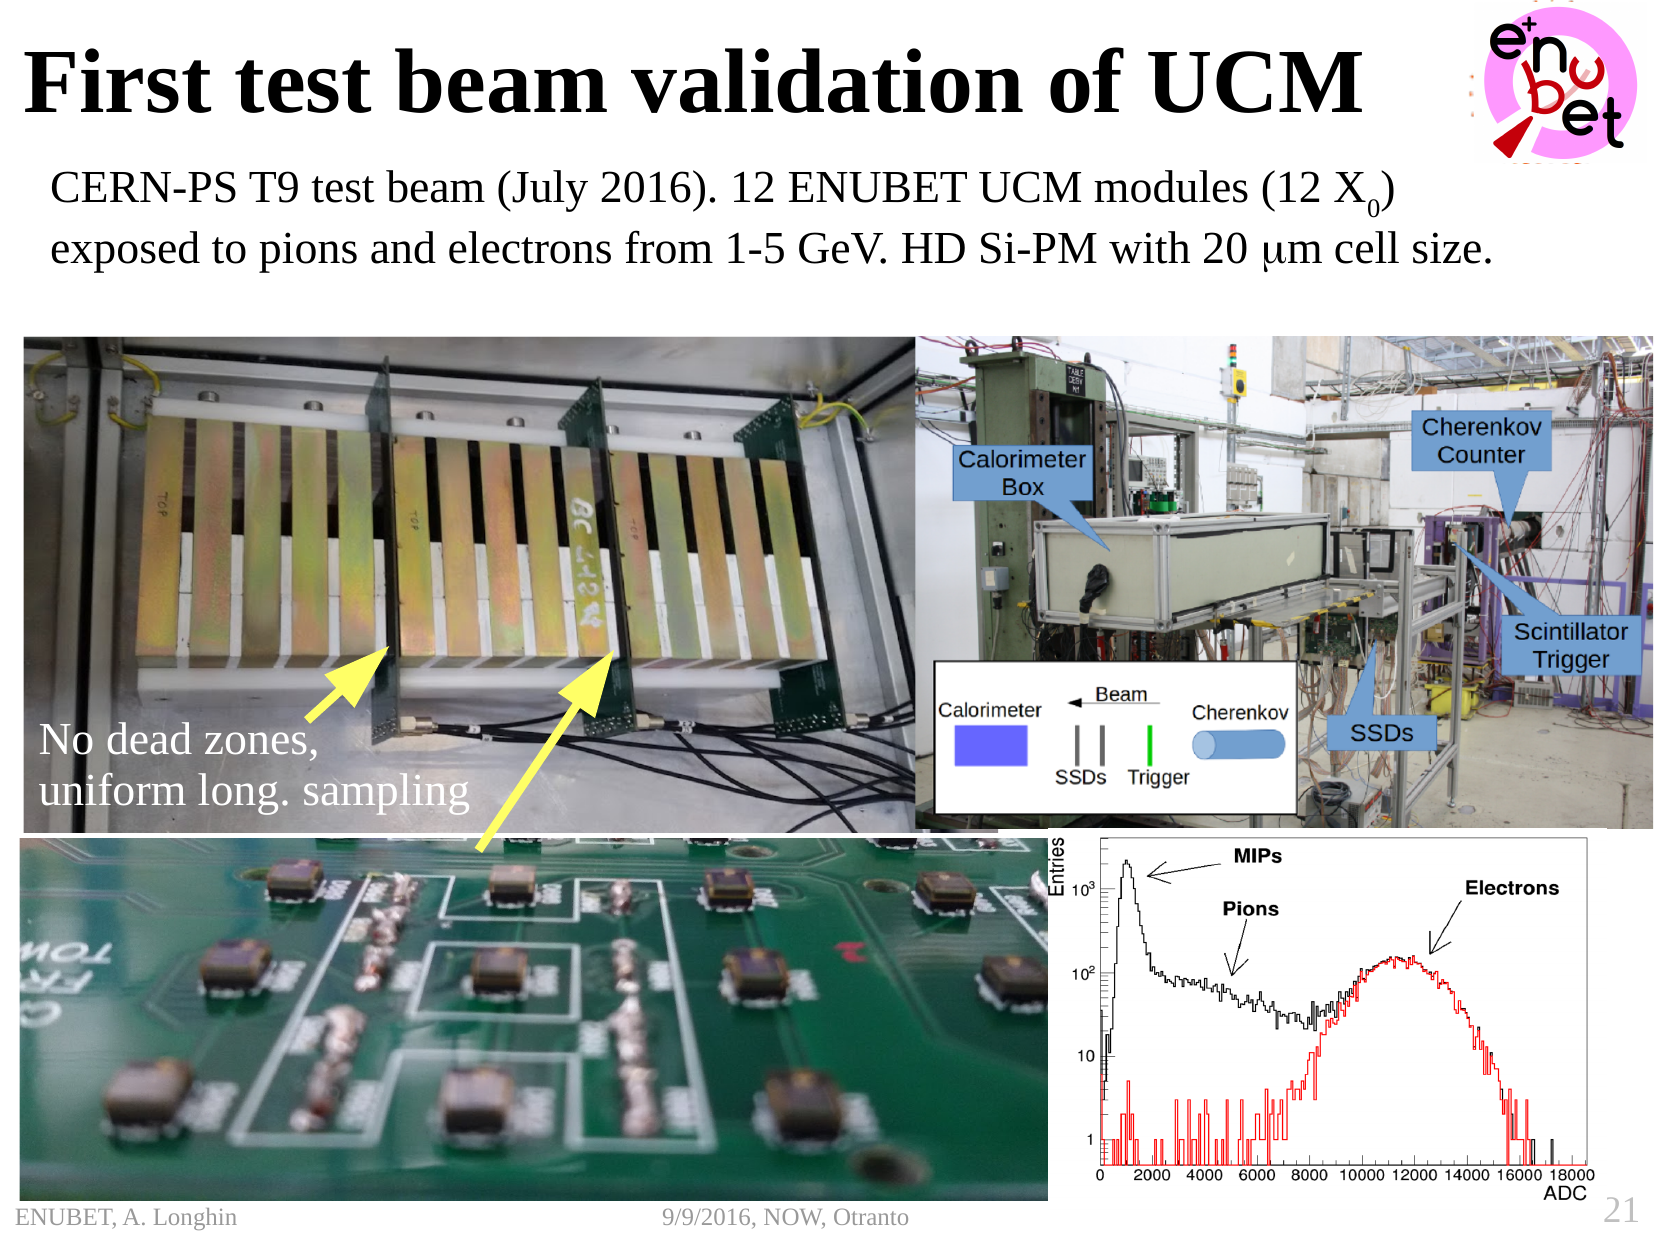

# First test beam validation of UCM
CERN-PS T9 test beam (July 2016). 12 ENUBET UCM modules (12 X0) exposed to pions and electrons from 1-5 GeV. HD Si-PM with 20 mm cell size.
No dead zones,
uniform long. sampling